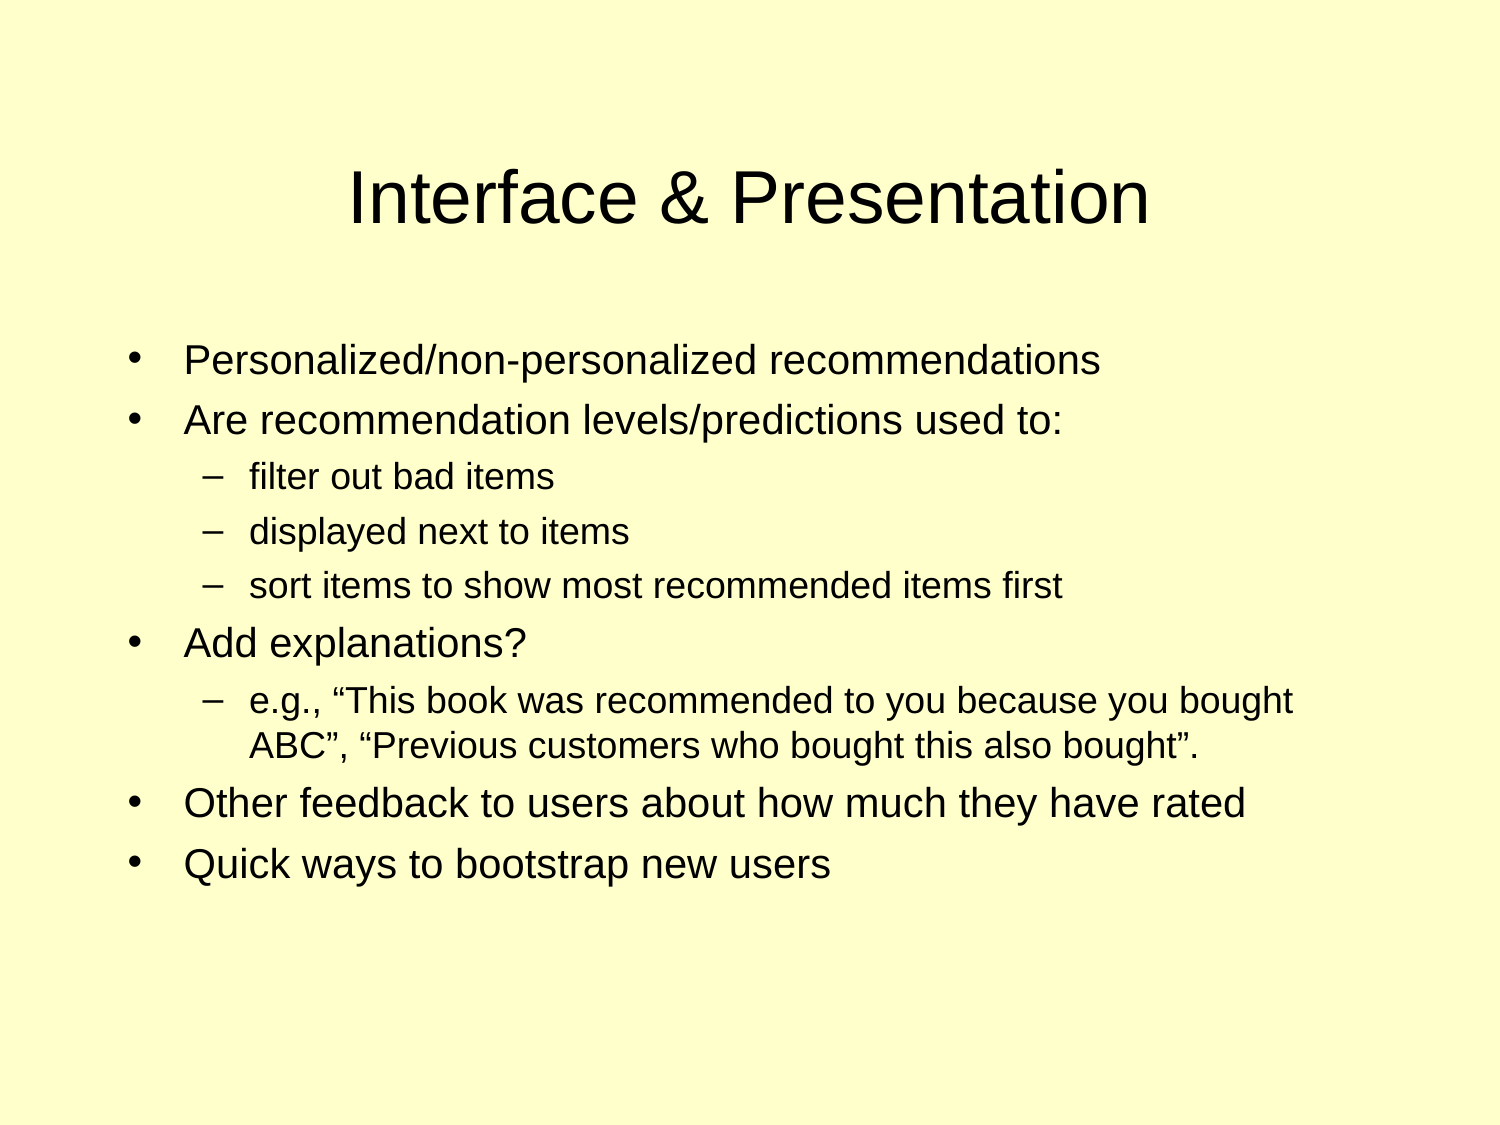

# Interface & Presentation
Personalized/non-personalized recommendations
Are recommendation levels/predictions used to:
filter out bad items
displayed next to items
sort items to show most recommended items first
Add explanations?
e.g., “This book was recommended to you because you bought ABC”, “Previous customers who bought this also bought”.
Other feedback to users about how much they have rated
Quick ways to bootstrap new users